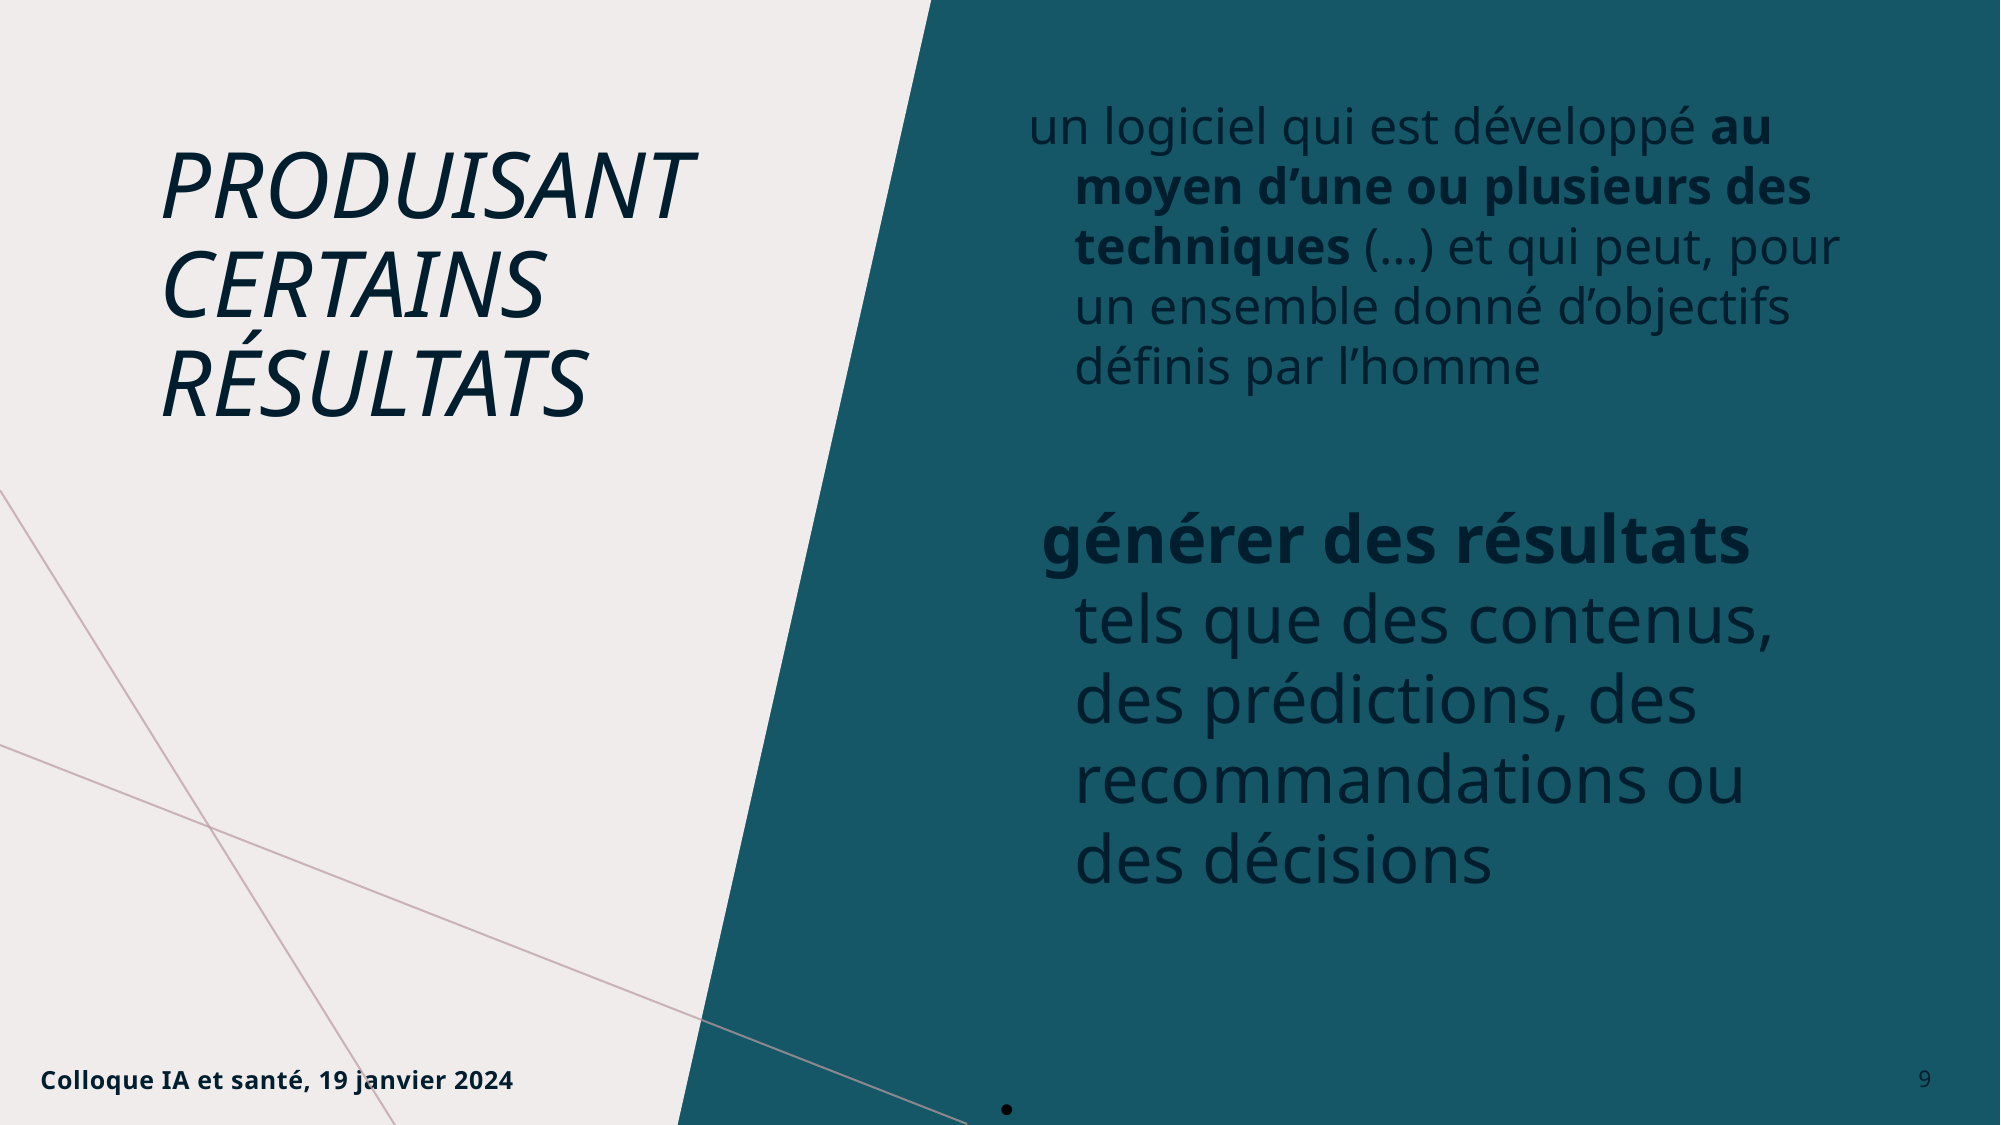

un logiciel qui est développé au moyen d’une ou plusieurs des techniques (…) et qui peut, pour un ensemble donné d’objectifs définis par l’homme
 générer des résultats tels que des contenus, des prédictions, des recommandations ou des décisions
# produisant certains résultats
Colloque IA et santé, 19 janvier 2024